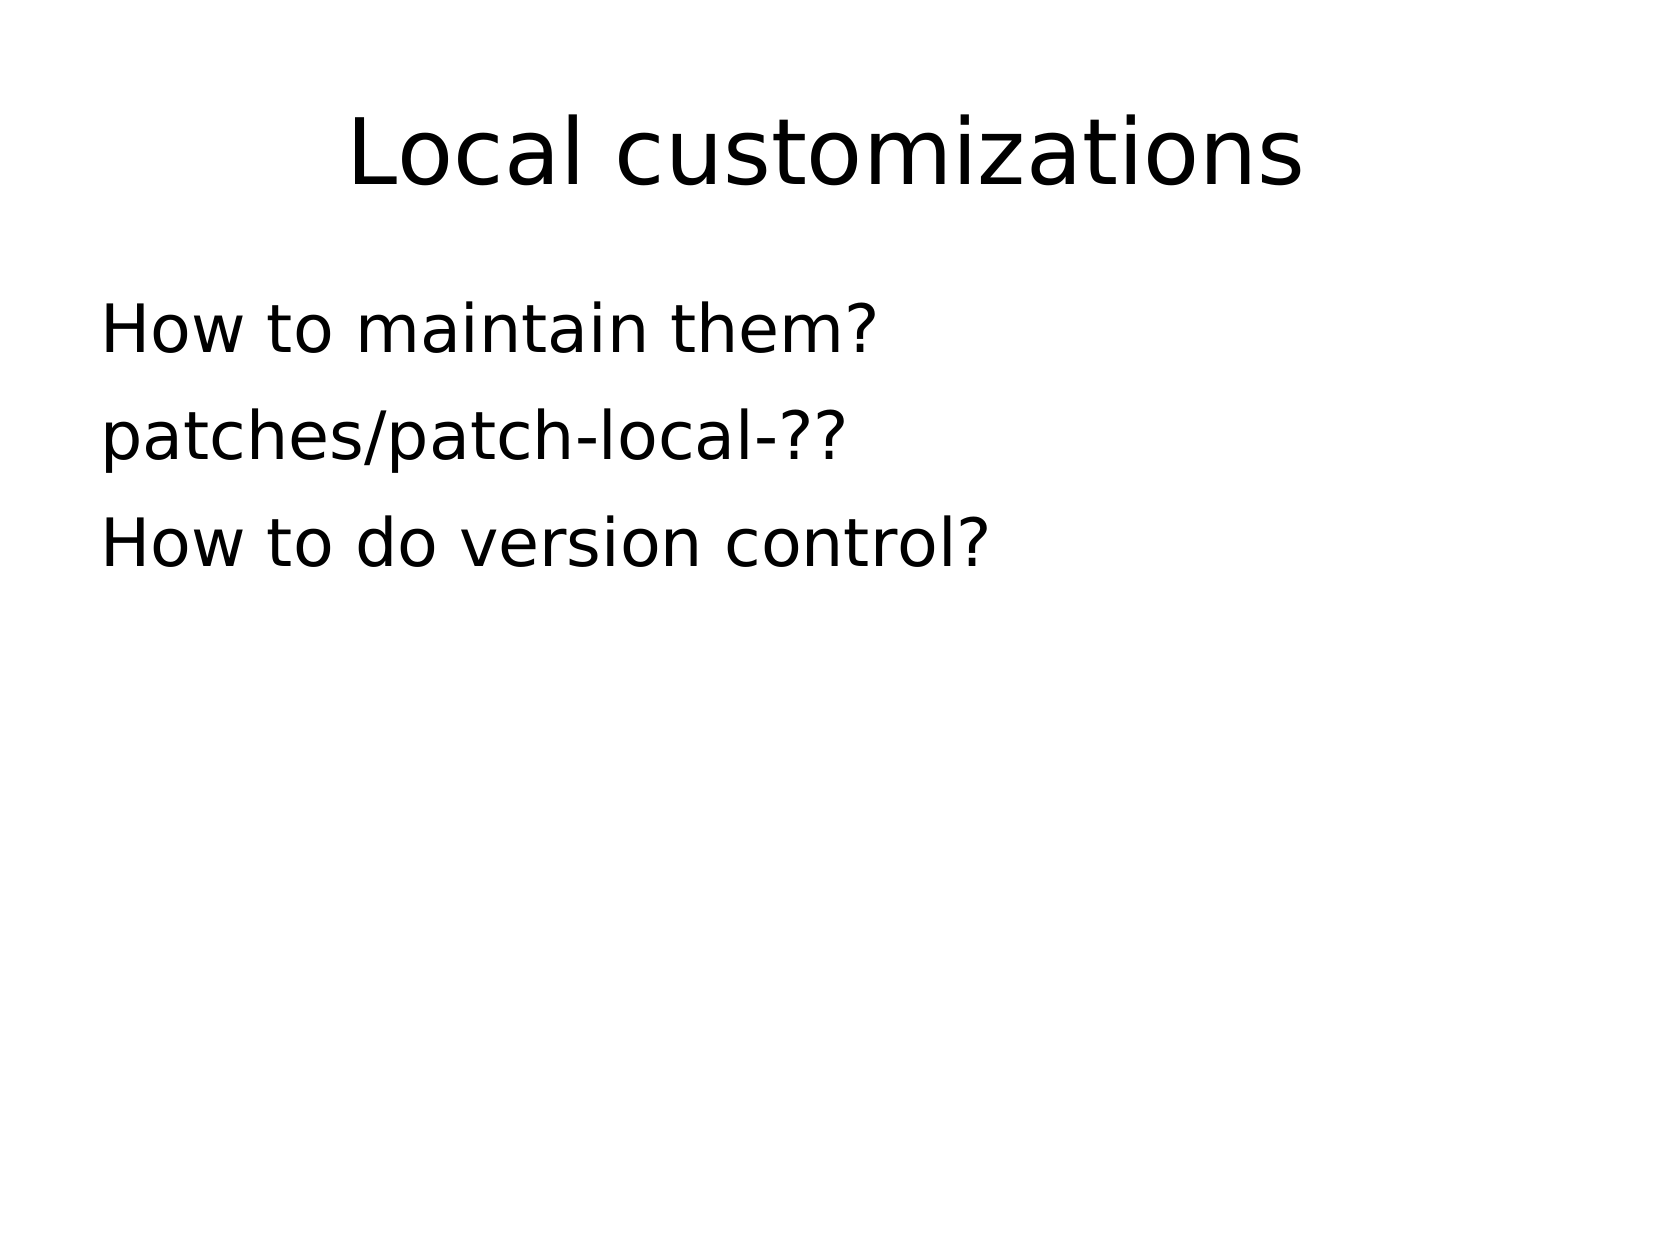

# Local customizations
How to maintain them?
patches/patch-local-??
How to do version control?